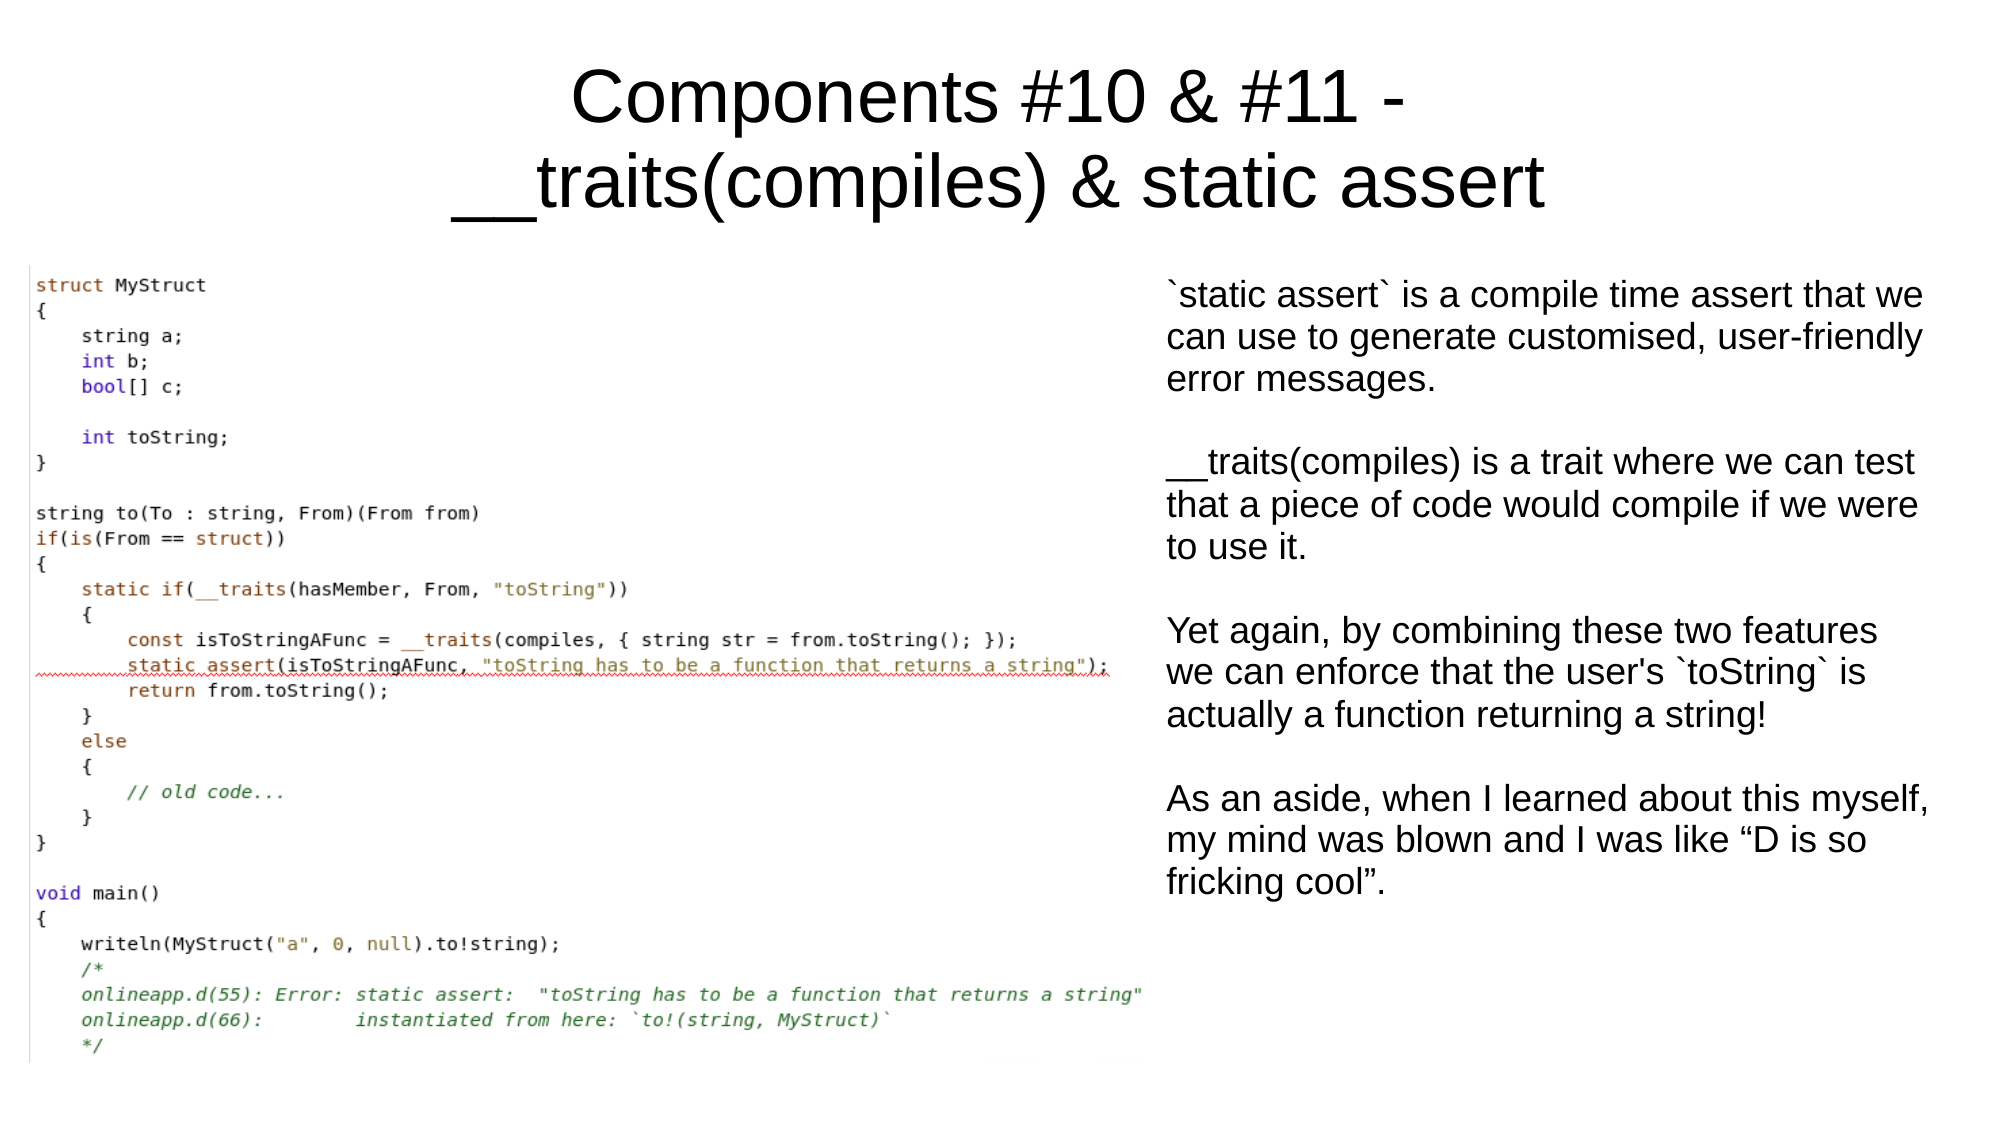

# Components #10 & #11 - __traits(compiles) & static assert
`static assert` is a compile time assert that we can use to generate customised, user-friendly error messages.
__traits(compiles) is a trait where we can test that a piece of code would compile if we were to use it.
Yet again, by combining these two features we can enforce that the user's `toString` is actually a function returning a string!
As an aside, when I learned about this myself, my mind was blown and I was like “D is so fricking cool”.